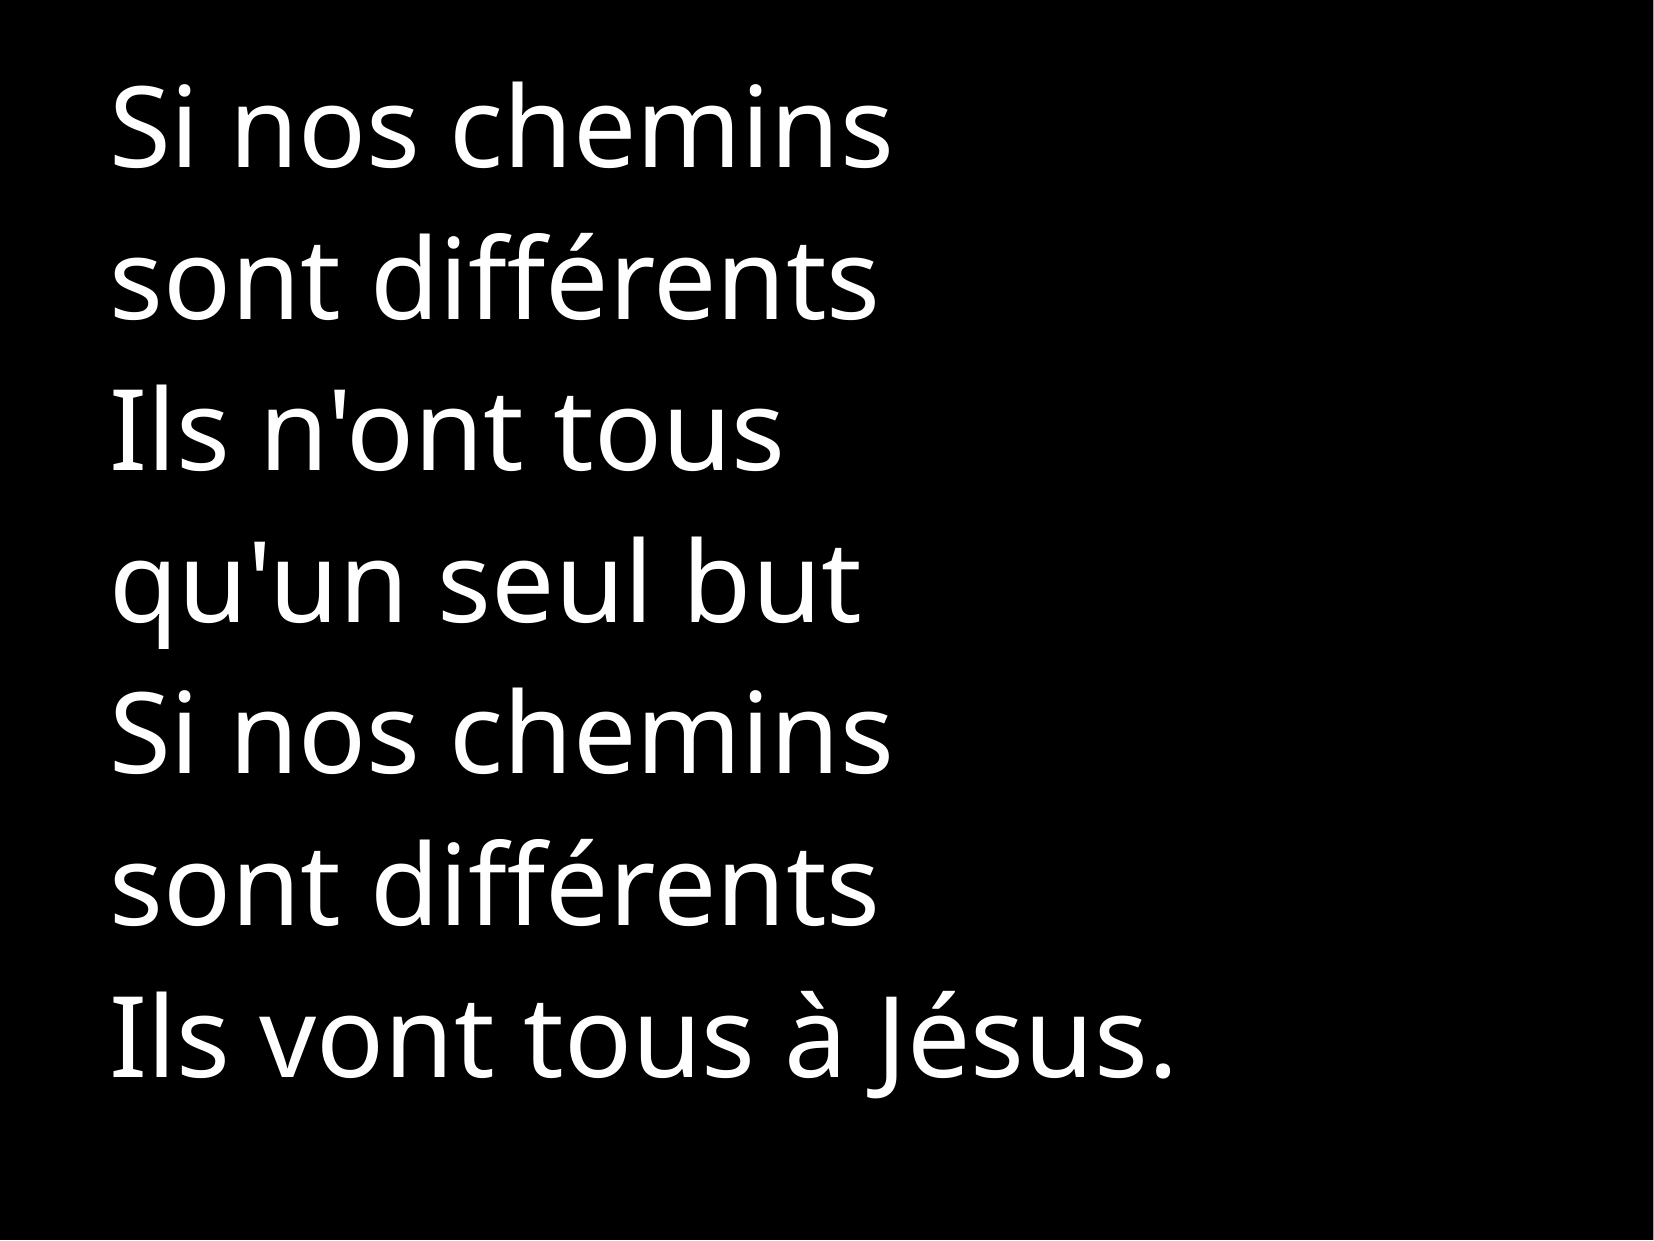

# Si nos chemins
sont différents
Ils n'ont tous
qu'un seul but
Si nos chemins
sont différents
Ils vont tous à Jésus.